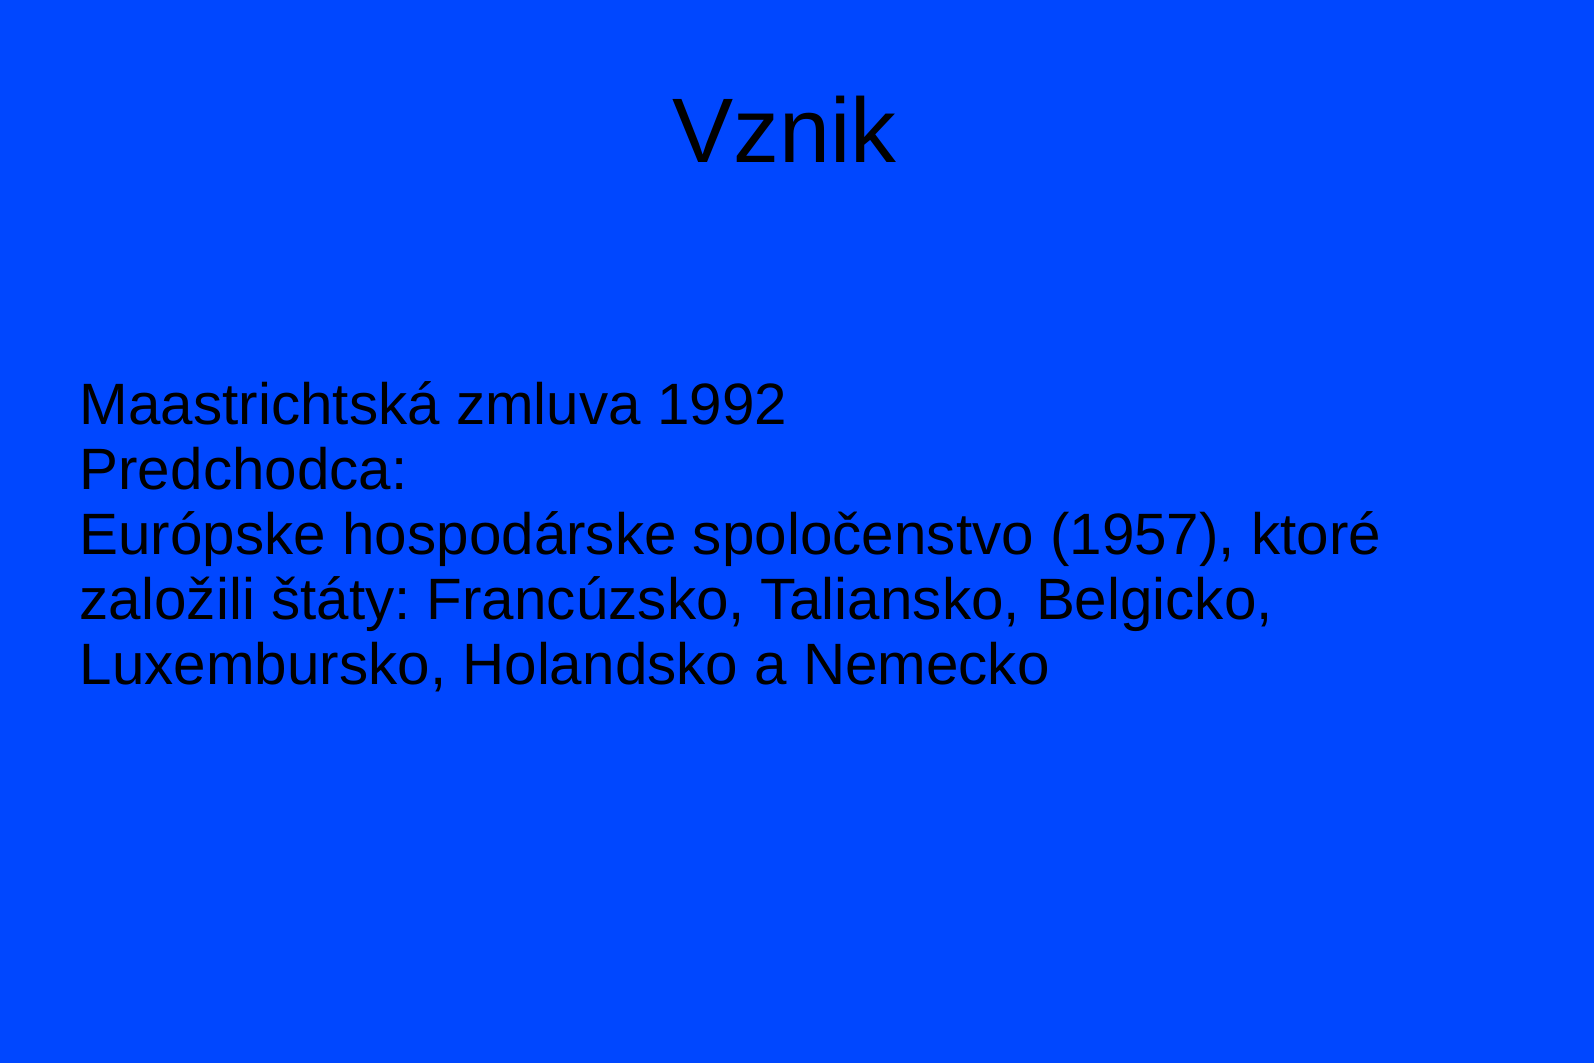

# Vznik
Maastrichtská zmluva 1992
Predchodca:
Európske hospodárske spoločenstvo (1957), ktoré založili štáty: Francúzsko, Taliansko, Belgicko, Luxembursko, Holandsko a Nemecko